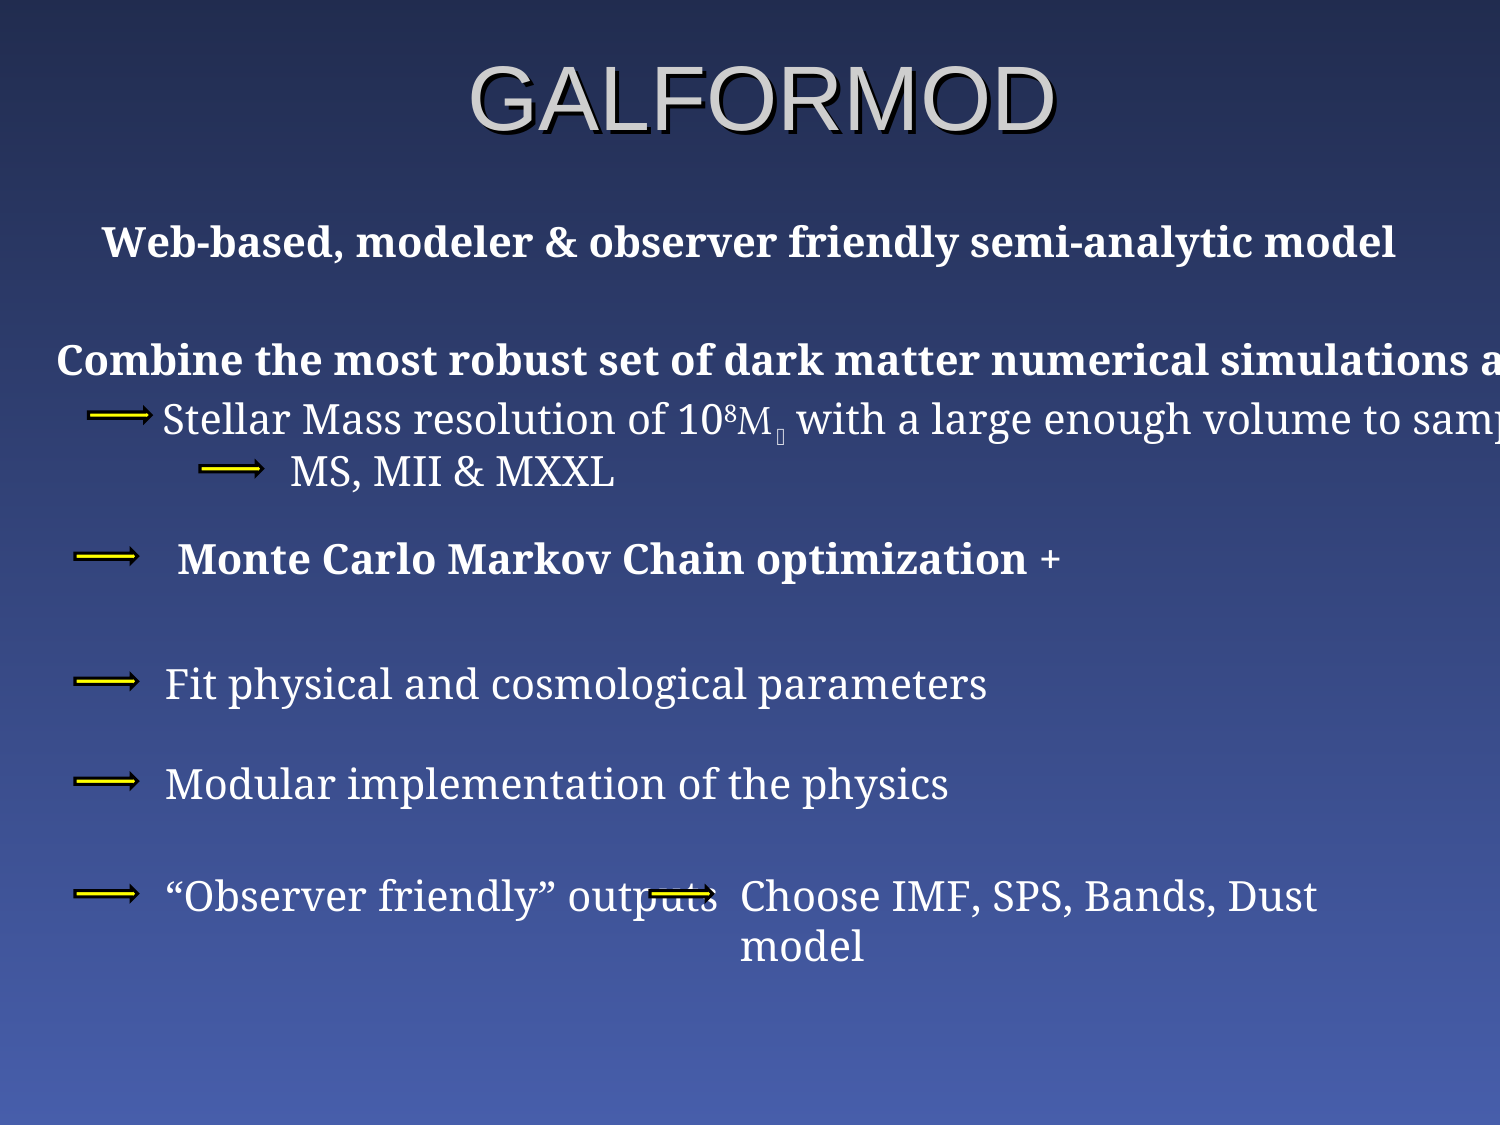

# GALFORMOD
Web-based, modeler & observer friendly semi-analytic model
Combine the most robust set of dark matter numerical simulations available
Stellar Mass resolution of 108M with a large enough volume to sample BAO
MS, MII & MXXL
Monte Carlo Markov Chain optimization +
Fit physical and cosmological parameters
Modular implementation of the physics
“Observer friendly” outputs
Choose IMF, SPS, Bands, Dust model